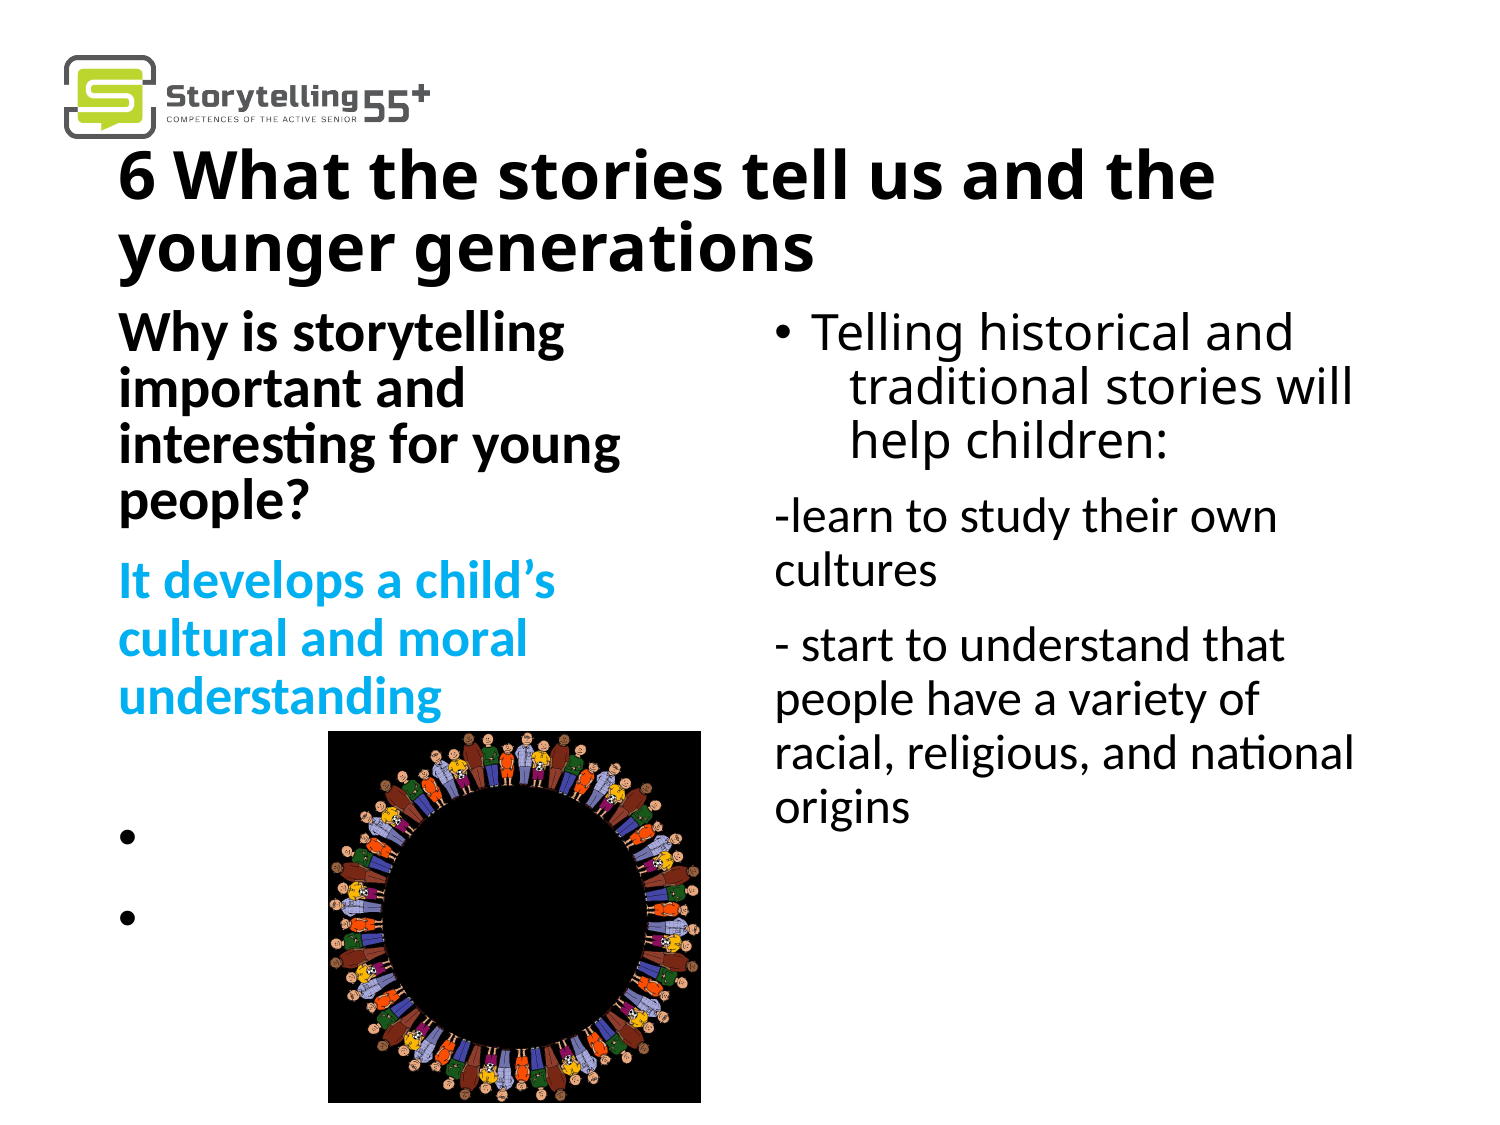

# 6 What the stories tell us and the younger generations
Why is storytelling important and interesting for young people?
It develops a child’s cultural and moral understanding
Telling historical and traditional stories will help children:
-learn to study their own cultures
- start to understand that people have a variety of racial, religious, and national origins